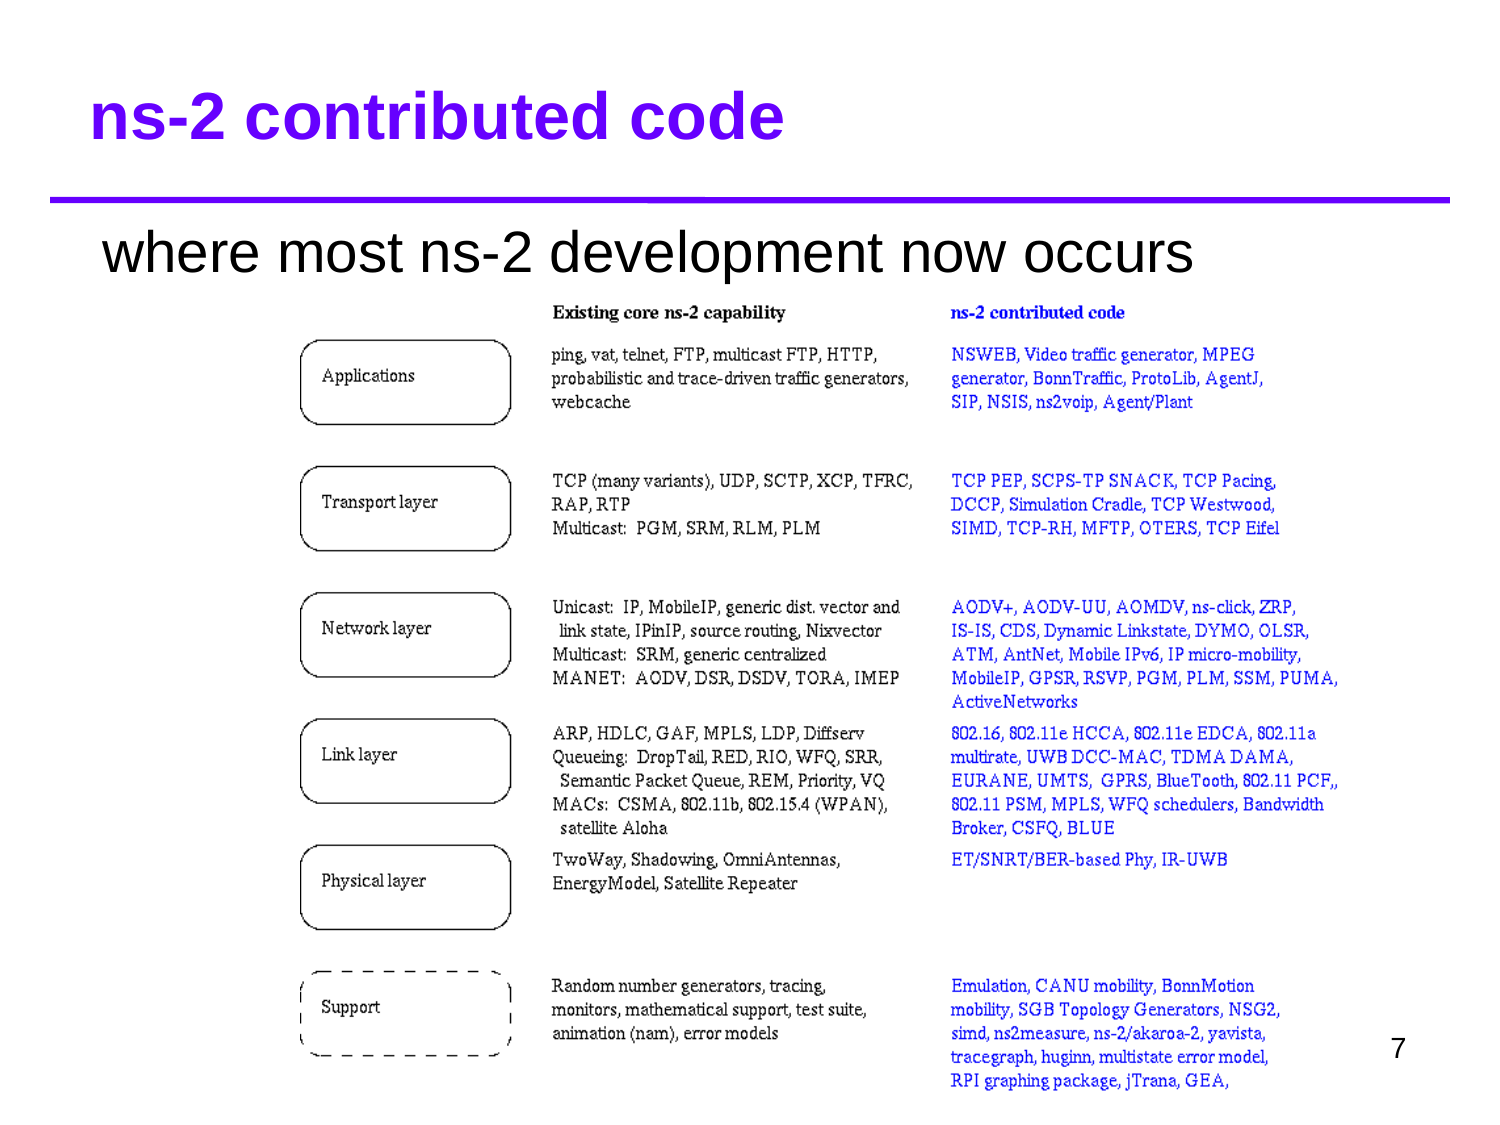

# ns-2 contributed code
where most ns-2 development now occurs
7